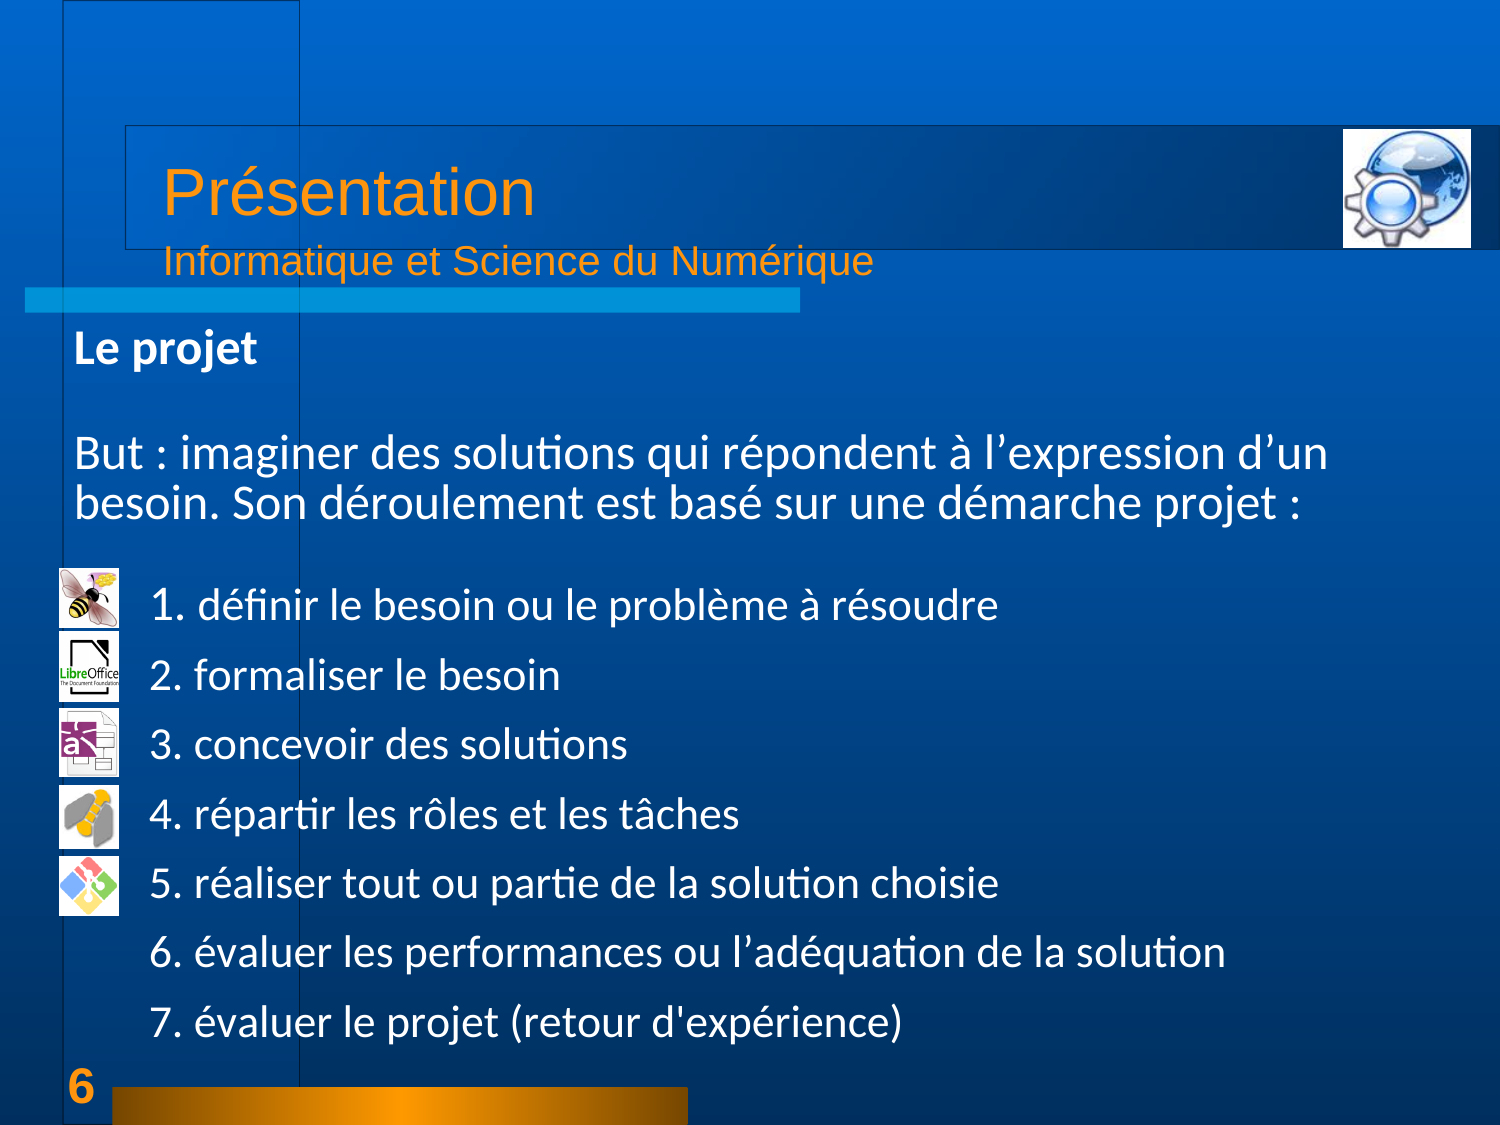

Le projet
But : imaginer des solutions qui répondent à l’expression d’un besoin. Son déroulement est basé sur une démarche projet :
 définir le besoin ou le problème à résoudre
 formaliser le besoin
 concevoir des solutions
 répartir les rôles et les tâches
 réaliser tout ou partie de la solution choisie
 évaluer les performances ou l’adéquation de la solution
 évaluer le projet (retour d'expérience)